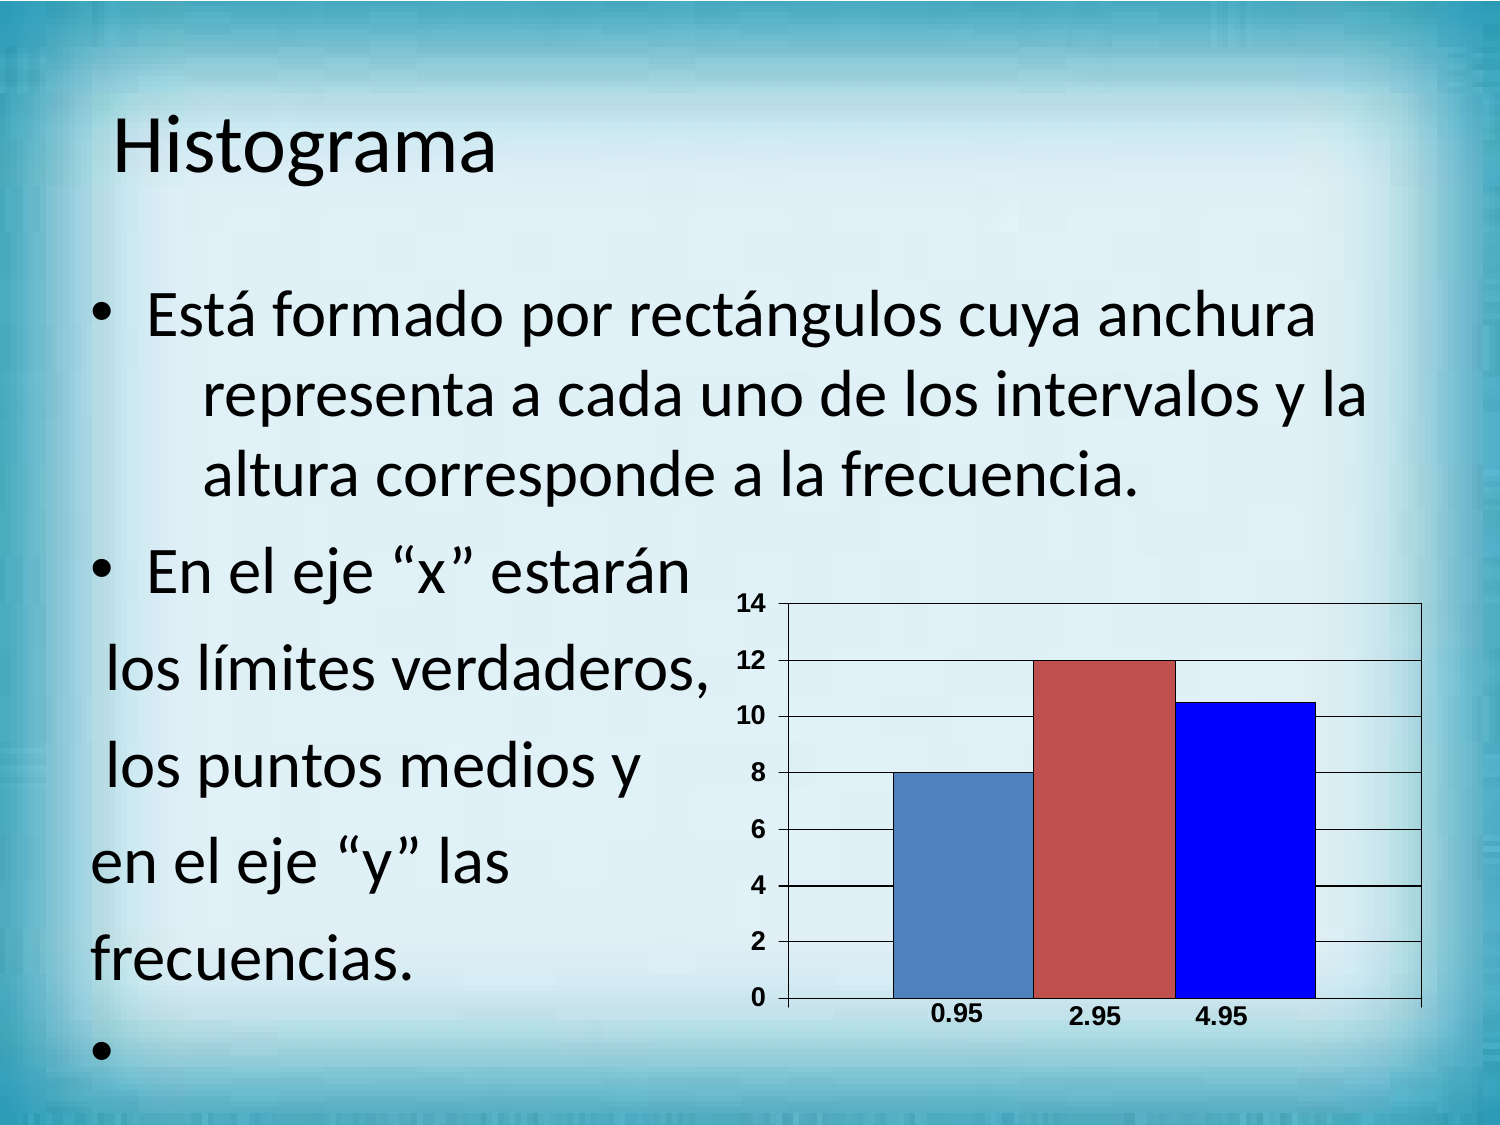

Histograma
# Está formado por rectángulos cuya anchura representa a cada uno de los intervalos y la altura corresponde a la frecuencia.
En el eje “x” estarán
 los límites verdaderos,
 los puntos medios y
en el eje “y” las
frecuencias.